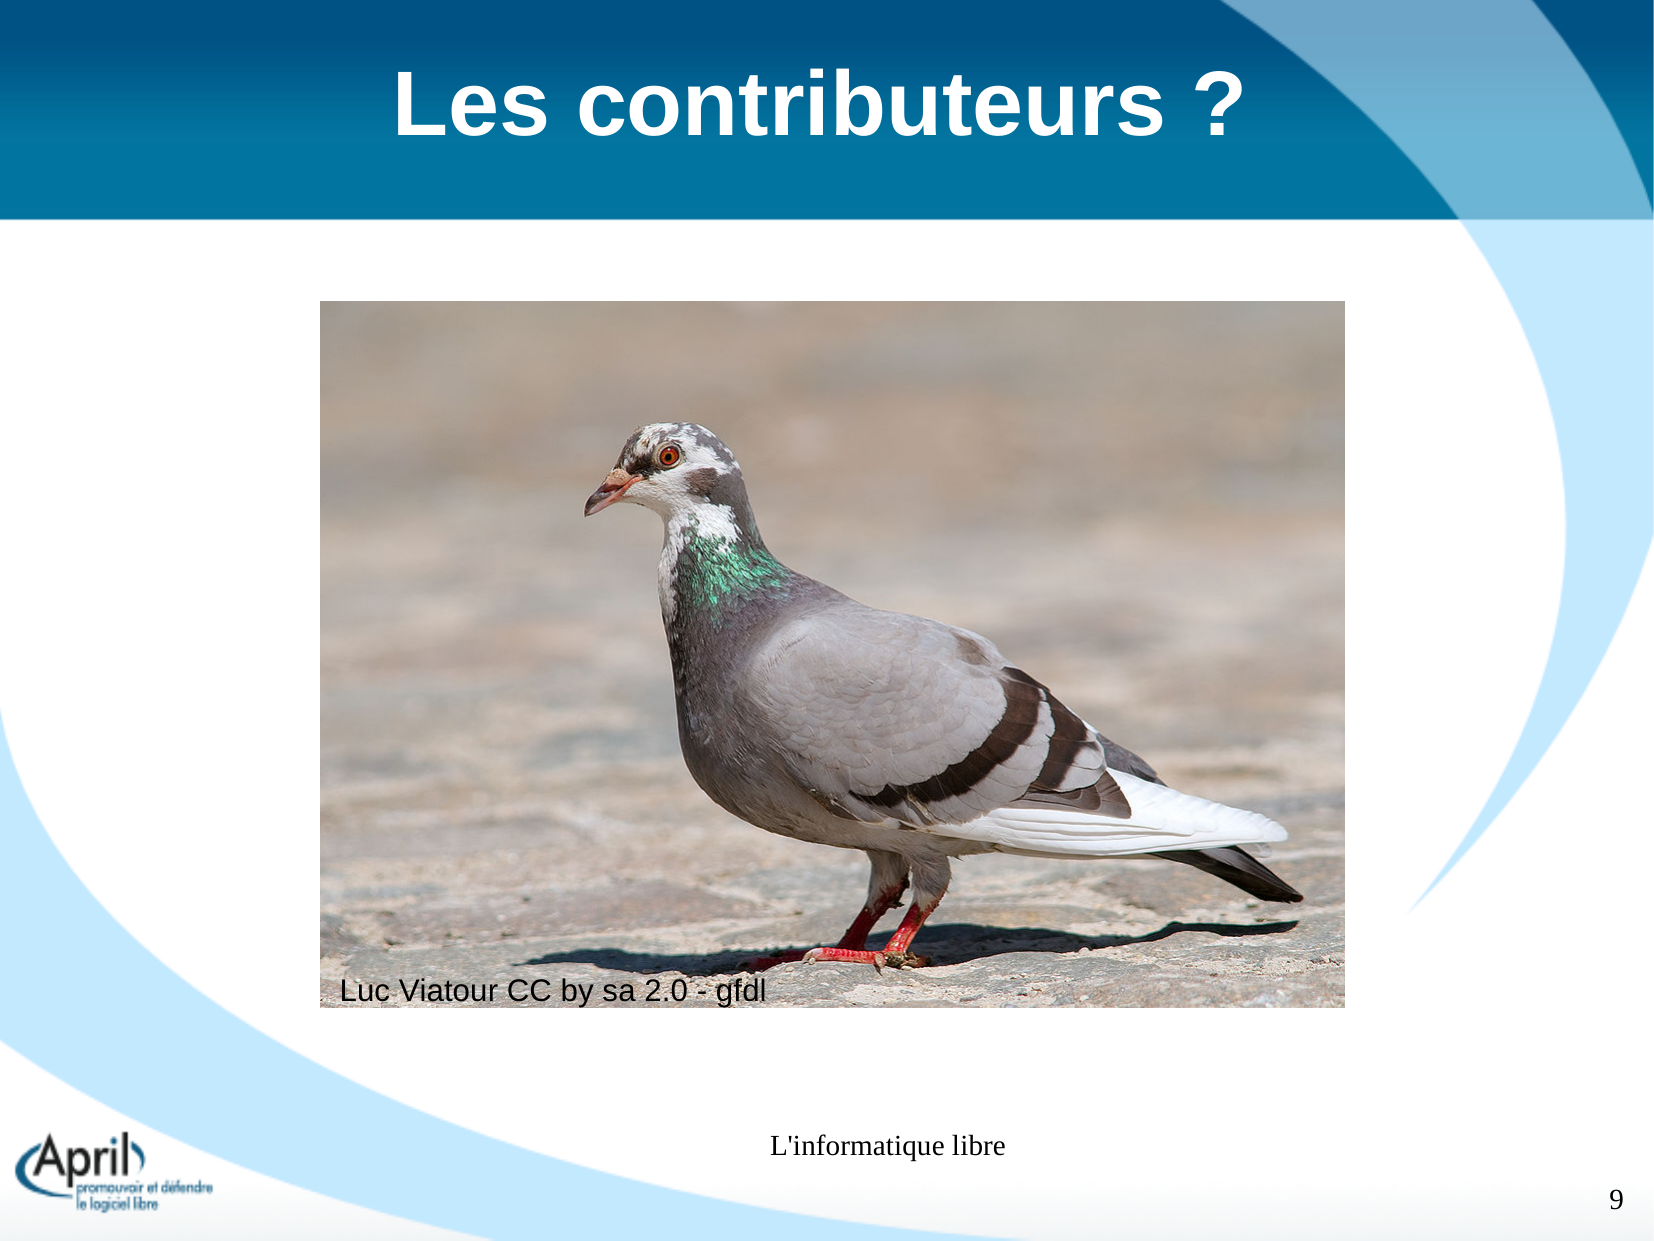

# Les contributeurs ?
Luc Viatour CC by sa 2.0 - gfdl
L'informatique libre
9